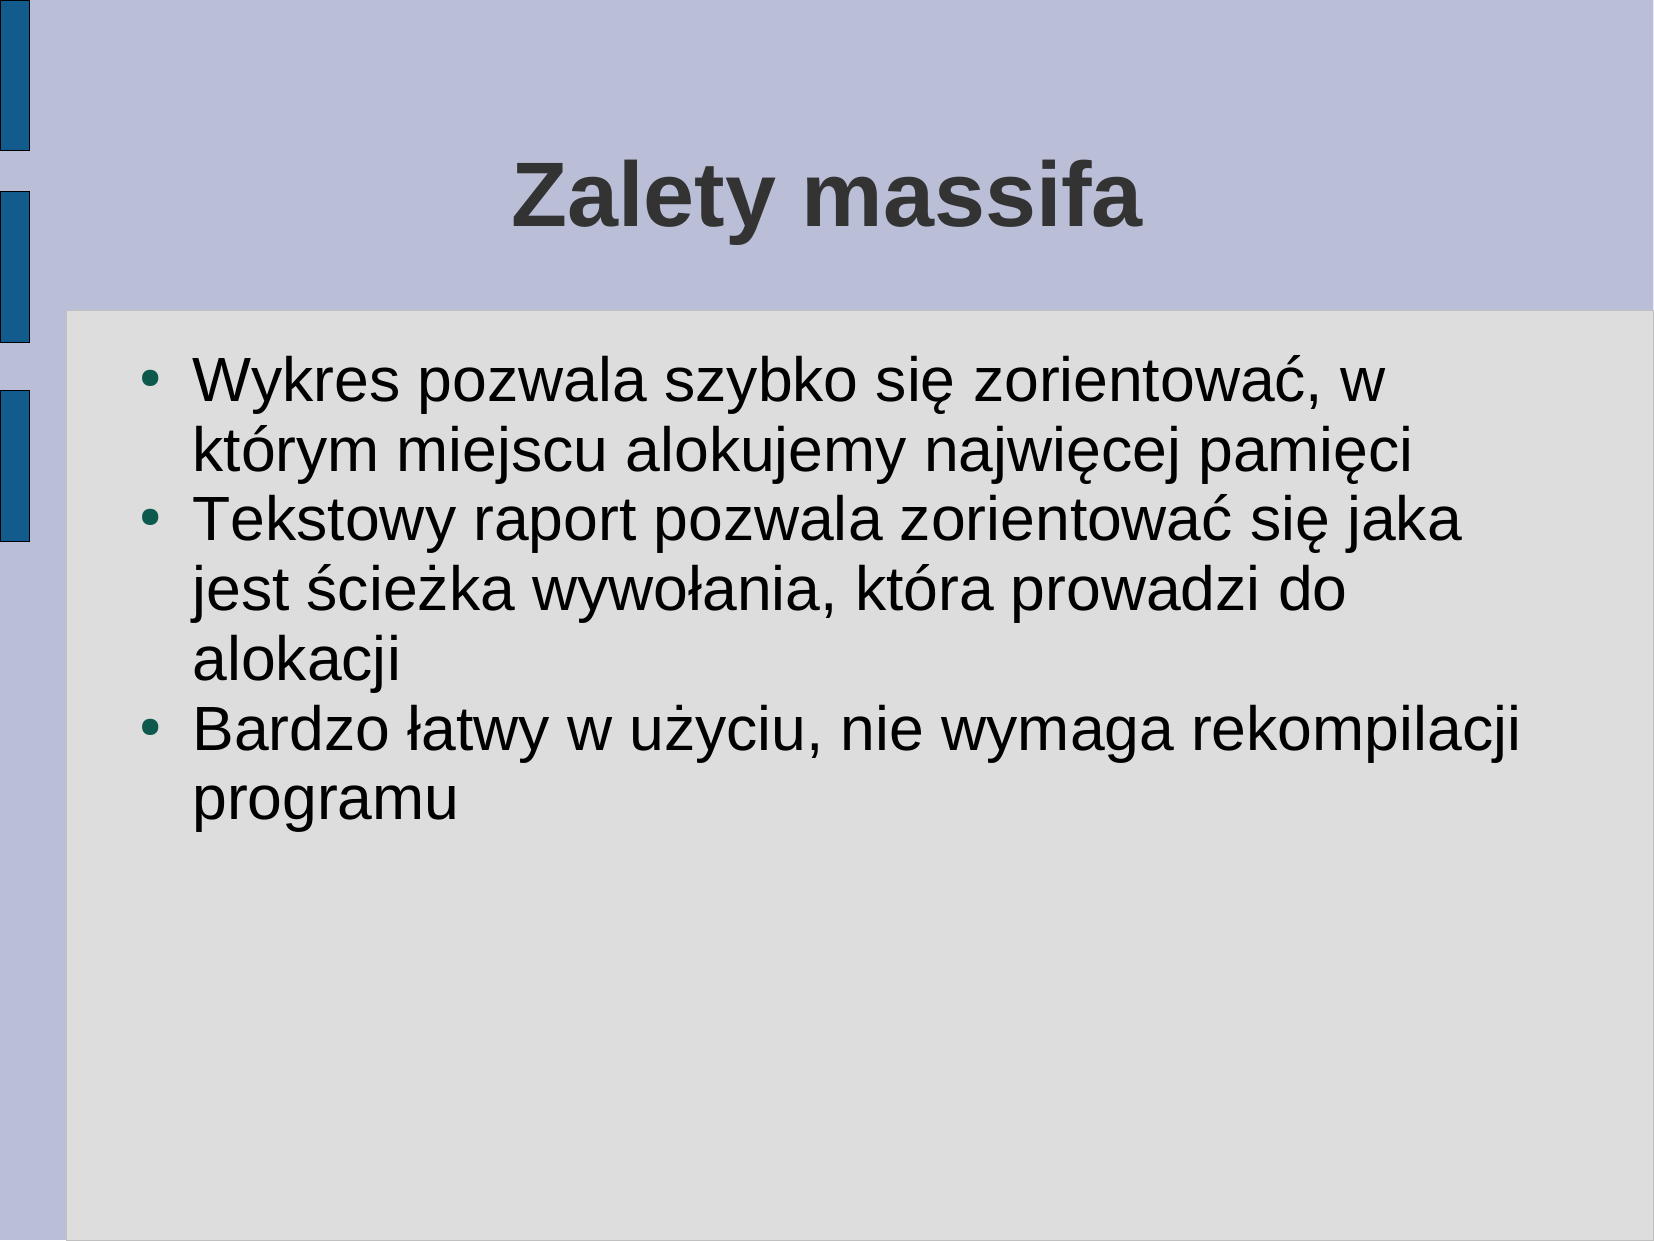

# Zalety massifa
Wykres pozwala szybko się zorientować, w którym miejscu alokujemy najwięcej pamięci
Tekstowy raport pozwala zorientować się jaka jest ścieżka wywołania, która prowadzi do alokacji
Bardzo łatwy w użyciu, nie wymaga rekompilacji programu